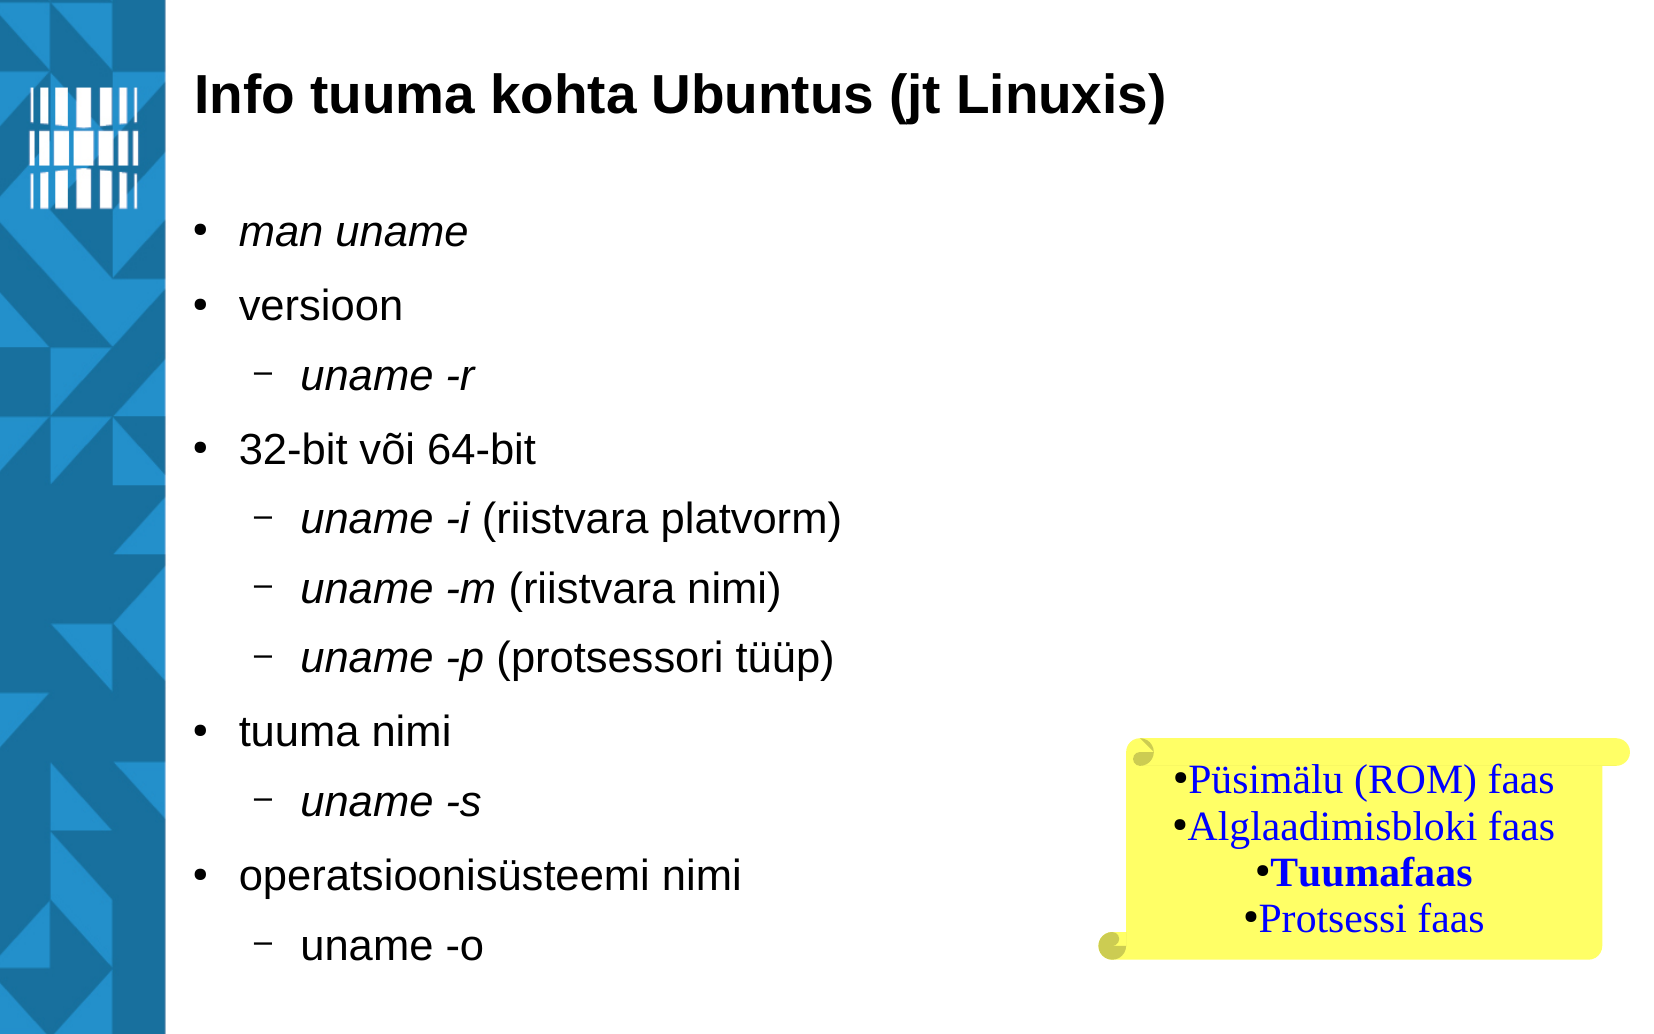

# Info tuuma kohta Ubuntus (jt Linuxis)
man uname
versioon
uname -r
32-bit või 64-bit
uname -i (riistvara platvorm)
uname -m (riistvara nimi)
uname -p (protsessori tüüp)
tuuma nimi
uname -s
operatsioonisüsteemi nimi
uname -o
Püsimälu (ROM) faas
Alglaadimisbloki faas
Tuumafaas
Protsessi faas